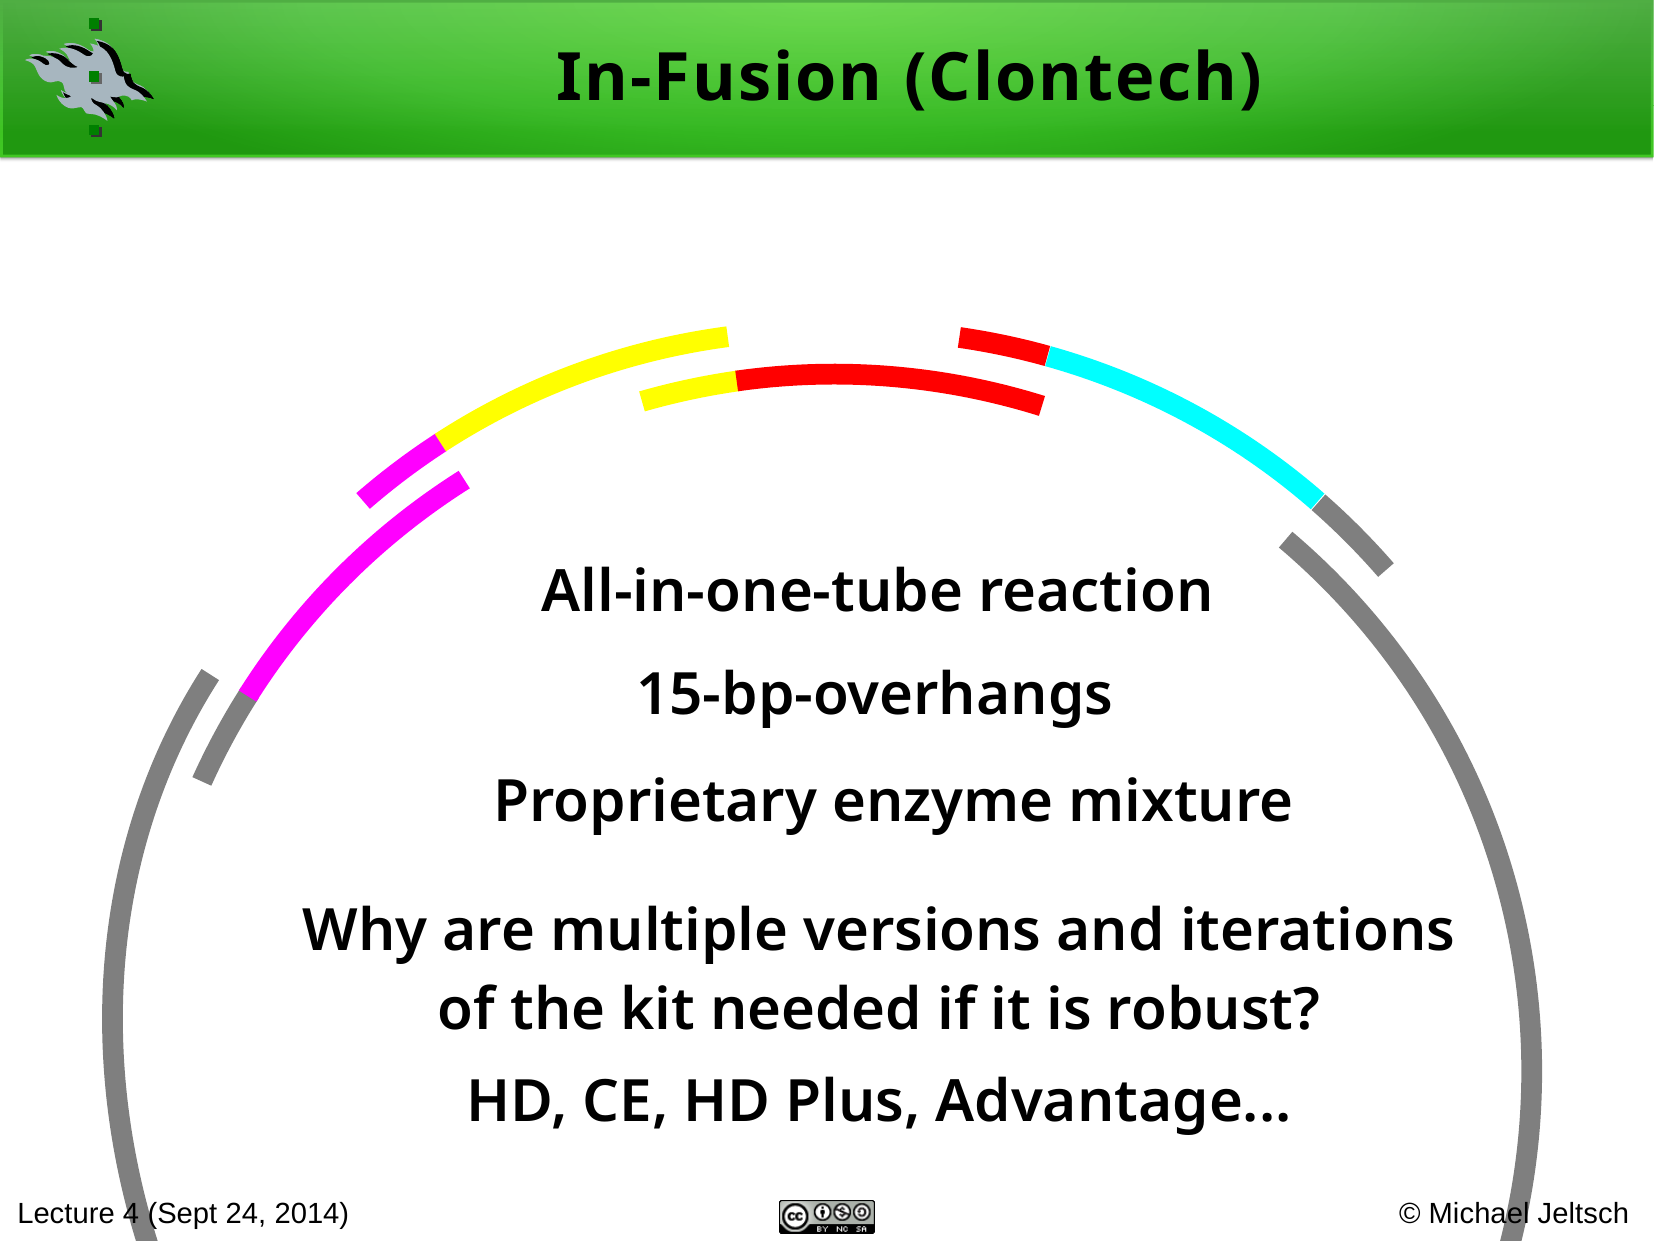

# In-Fusion (Clontech)
All-in-one-tube reaction
15-bp-overhangs
Proprietary enzyme mixture
Why are multiple versions and iterations
of the kit needed if it is robust?
HD, CE, HD Plus, Advantage...